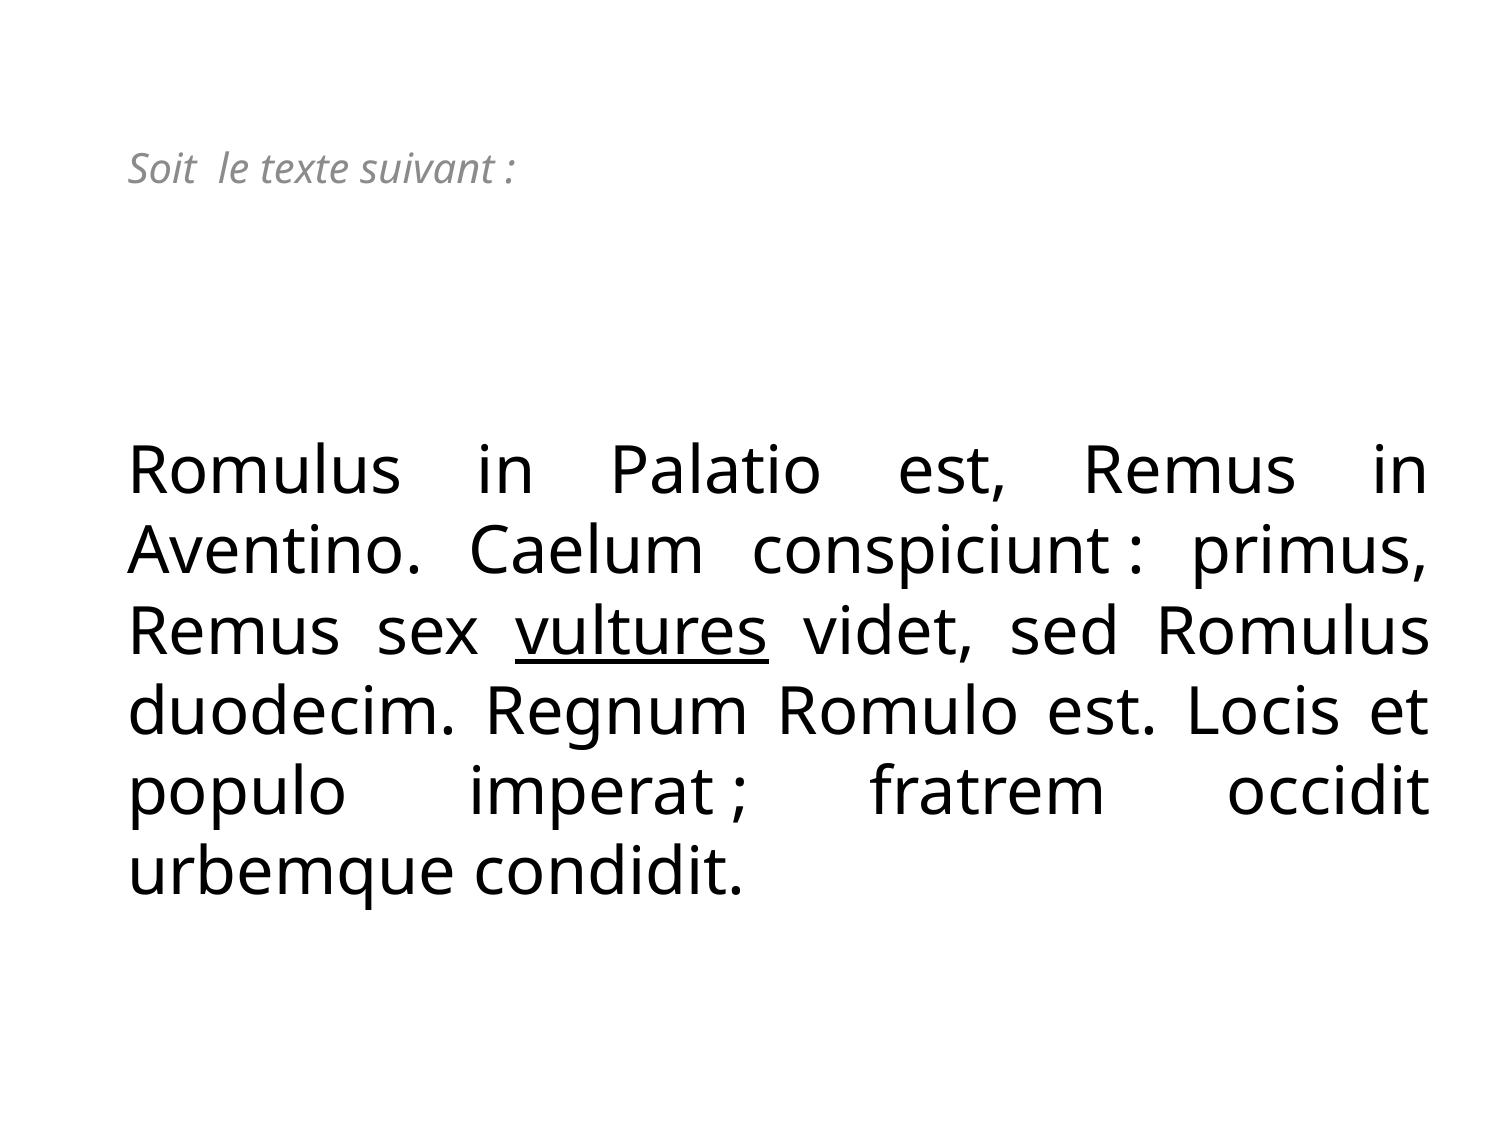

# Soit le texte suivant :
Romulus in Palatio est, Remus in Aventino. Caelum conspiciunt : primus, Remus sex vultures videt, sed Romulus duodecim. Regnum Romulo est. Locis et populo imperat ; fratrem occidit urbemque condidit.